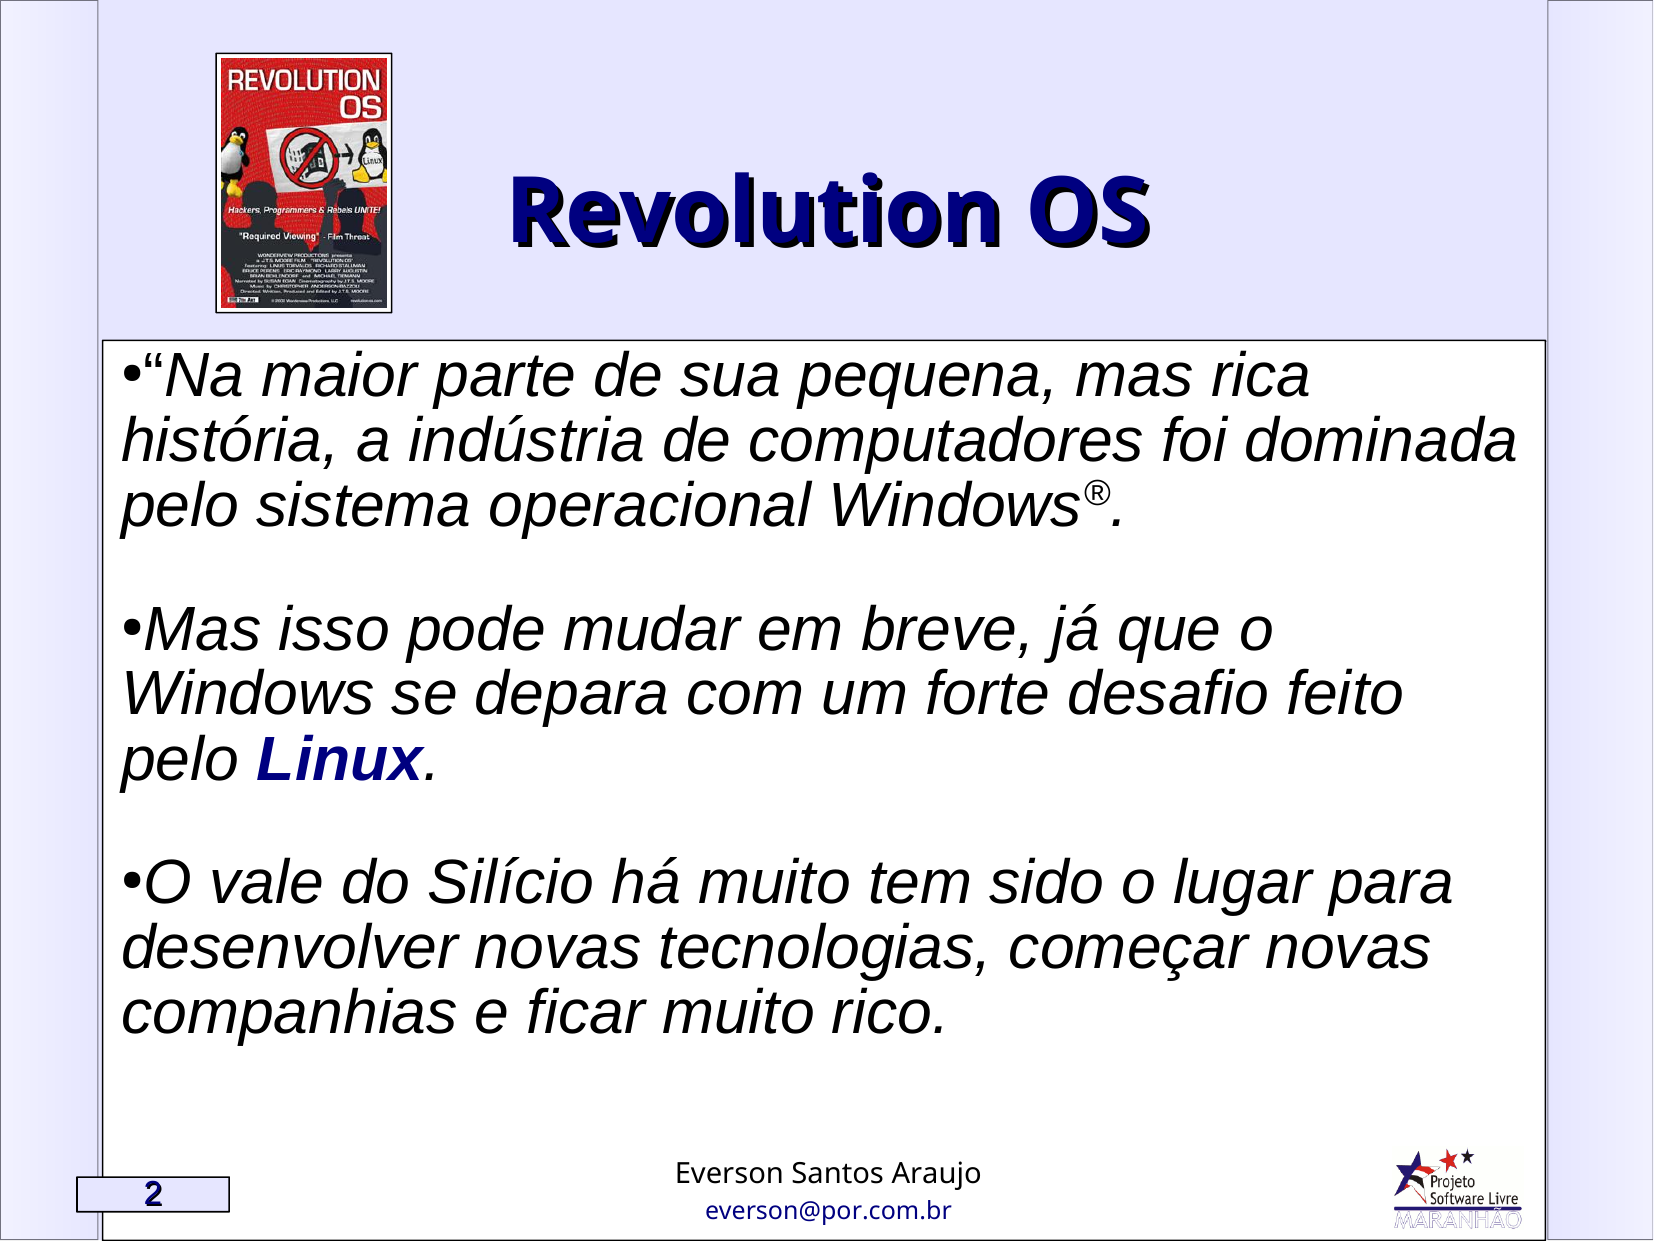

# Revolution OS
“Na maior parte de sua pequena, mas rica história, a indústria de computadores foi dominada pelo sistema operacional Windows®.
Mas isso pode mudar em breve, já que o Windows se depara com um forte desafio feito pelo Linux.
O vale do Silício há muito tem sido o lugar para desenvolver novas tecnologias, começar novas companhias e ficar muito rico.